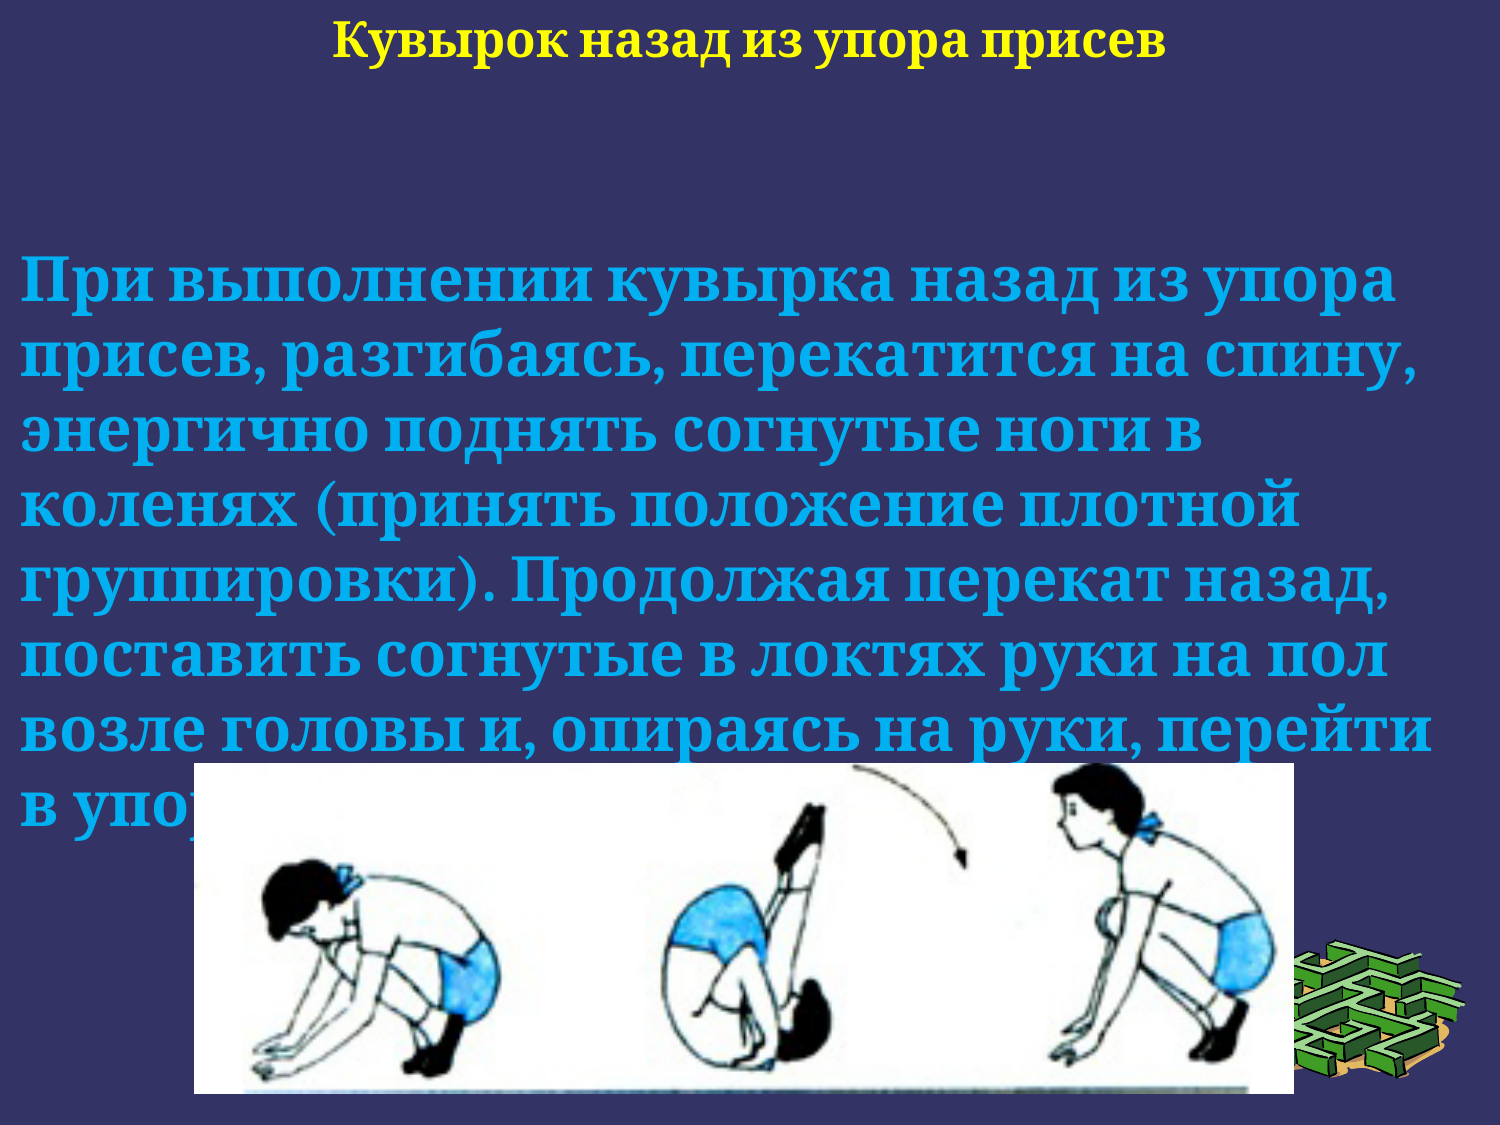

# Кувырок назад из упора присев
При выполнении кувырка назад из упора присев, разгибаясь, перекатится на спину, энергично поднять согнутые ноги в коленях (принять положение плотной группировки). Продолжая перекат назад, поставить согнутые в локтях руки на пол возле головы и, опираясь на руки, перейти в упор присев.